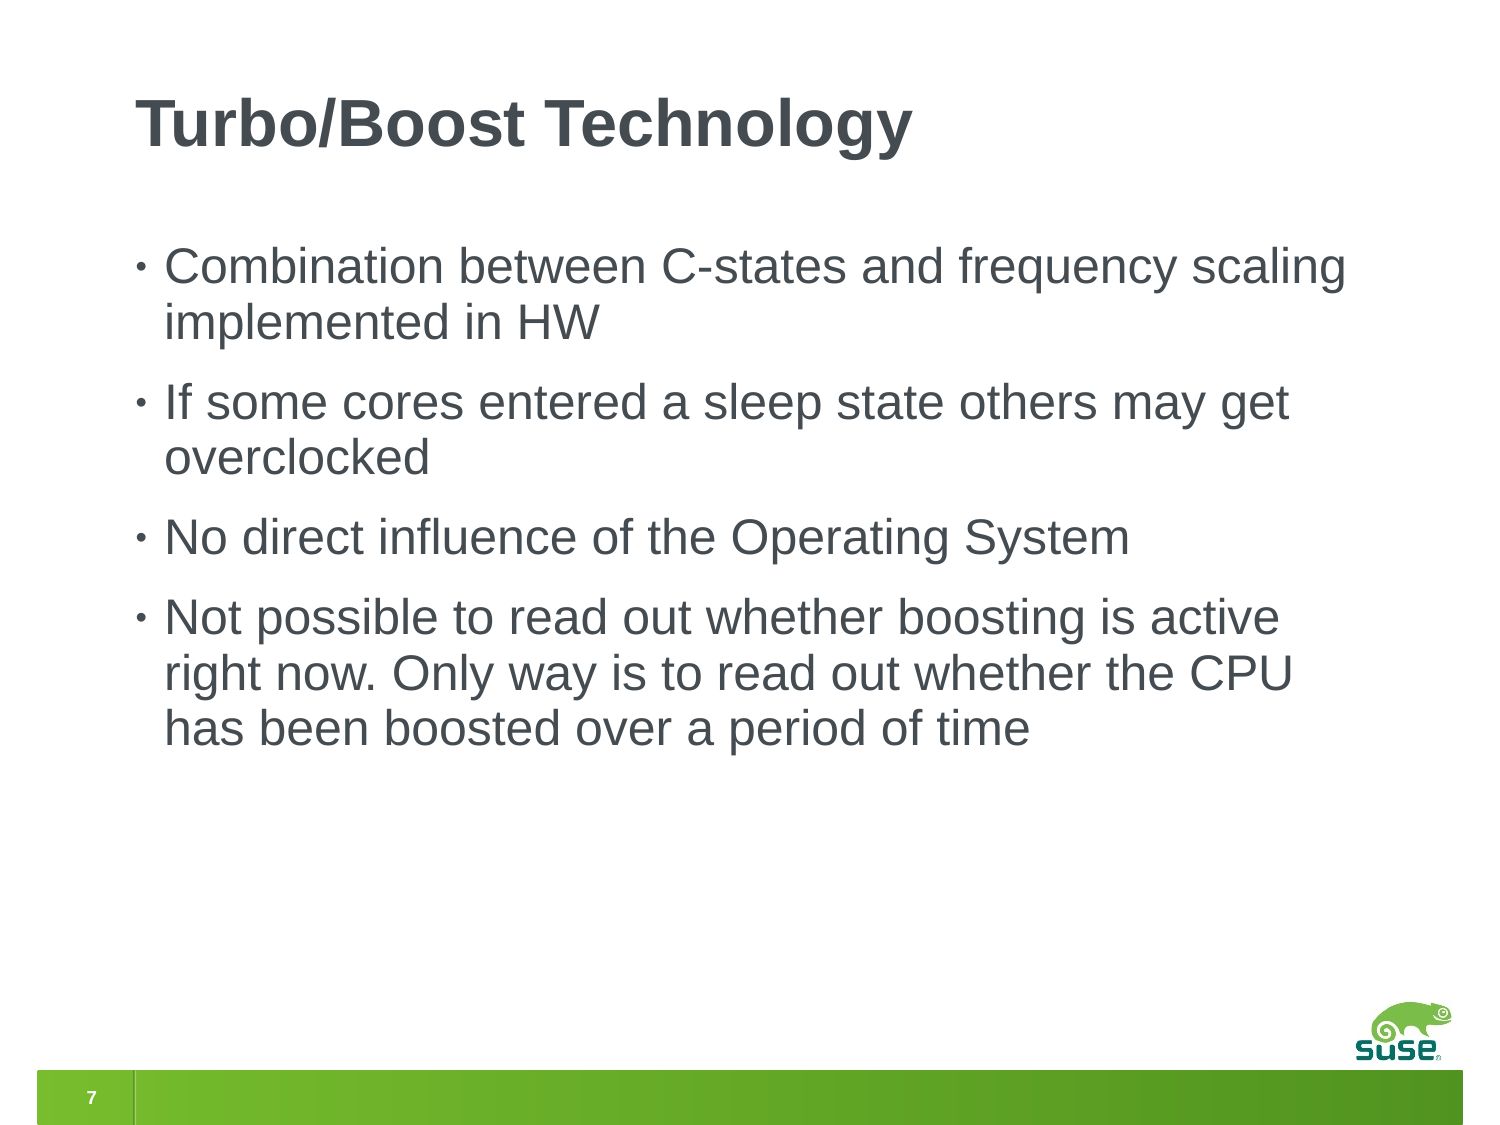

# Turbo/Boost Technology
Combination between C-states and frequency scaling implemented in HW
If some cores entered a sleep state others may get overclocked
No direct influence of the Operating System
Not possible to read out whether boosting is active right now. Only way is to read out whether the CPU has been boosted over a period of time